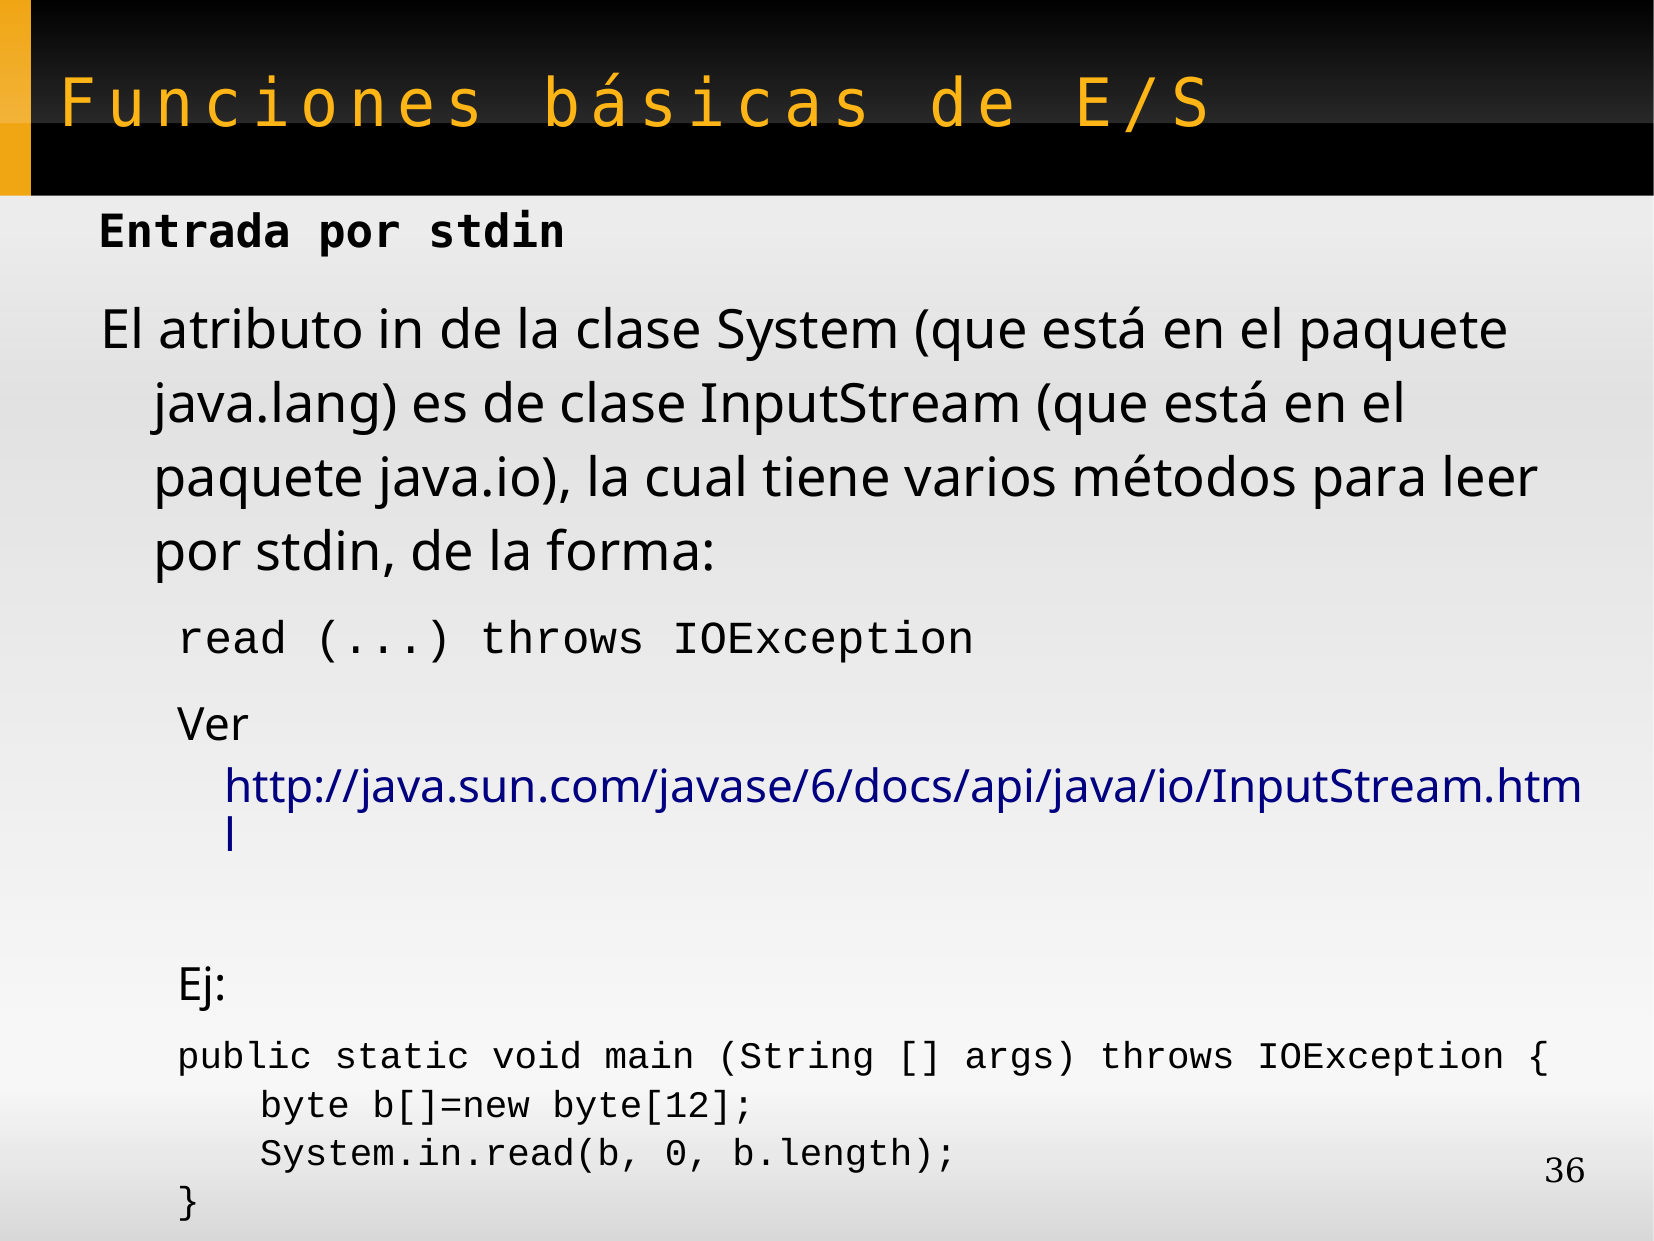

# Funciones básicas de E/S
Entrada por stdin
El atributo in de la clase System (que está en el paquete java.lang) es de clase InputStream (que está en el paquete java.io), la cual tiene varios métodos para leer por stdin, de la forma:
read (...) throws IOException
Ver http://java.sun.com/javase/6/docs/api/java/io/InputStream.html
Ej:
public static void main (String [] args) throws IOException {
byte b[]=new byte[12];
System.in.read(b, 0, b.length);
}
Otra clase de interés en la versión 6: java.lang.Console
36